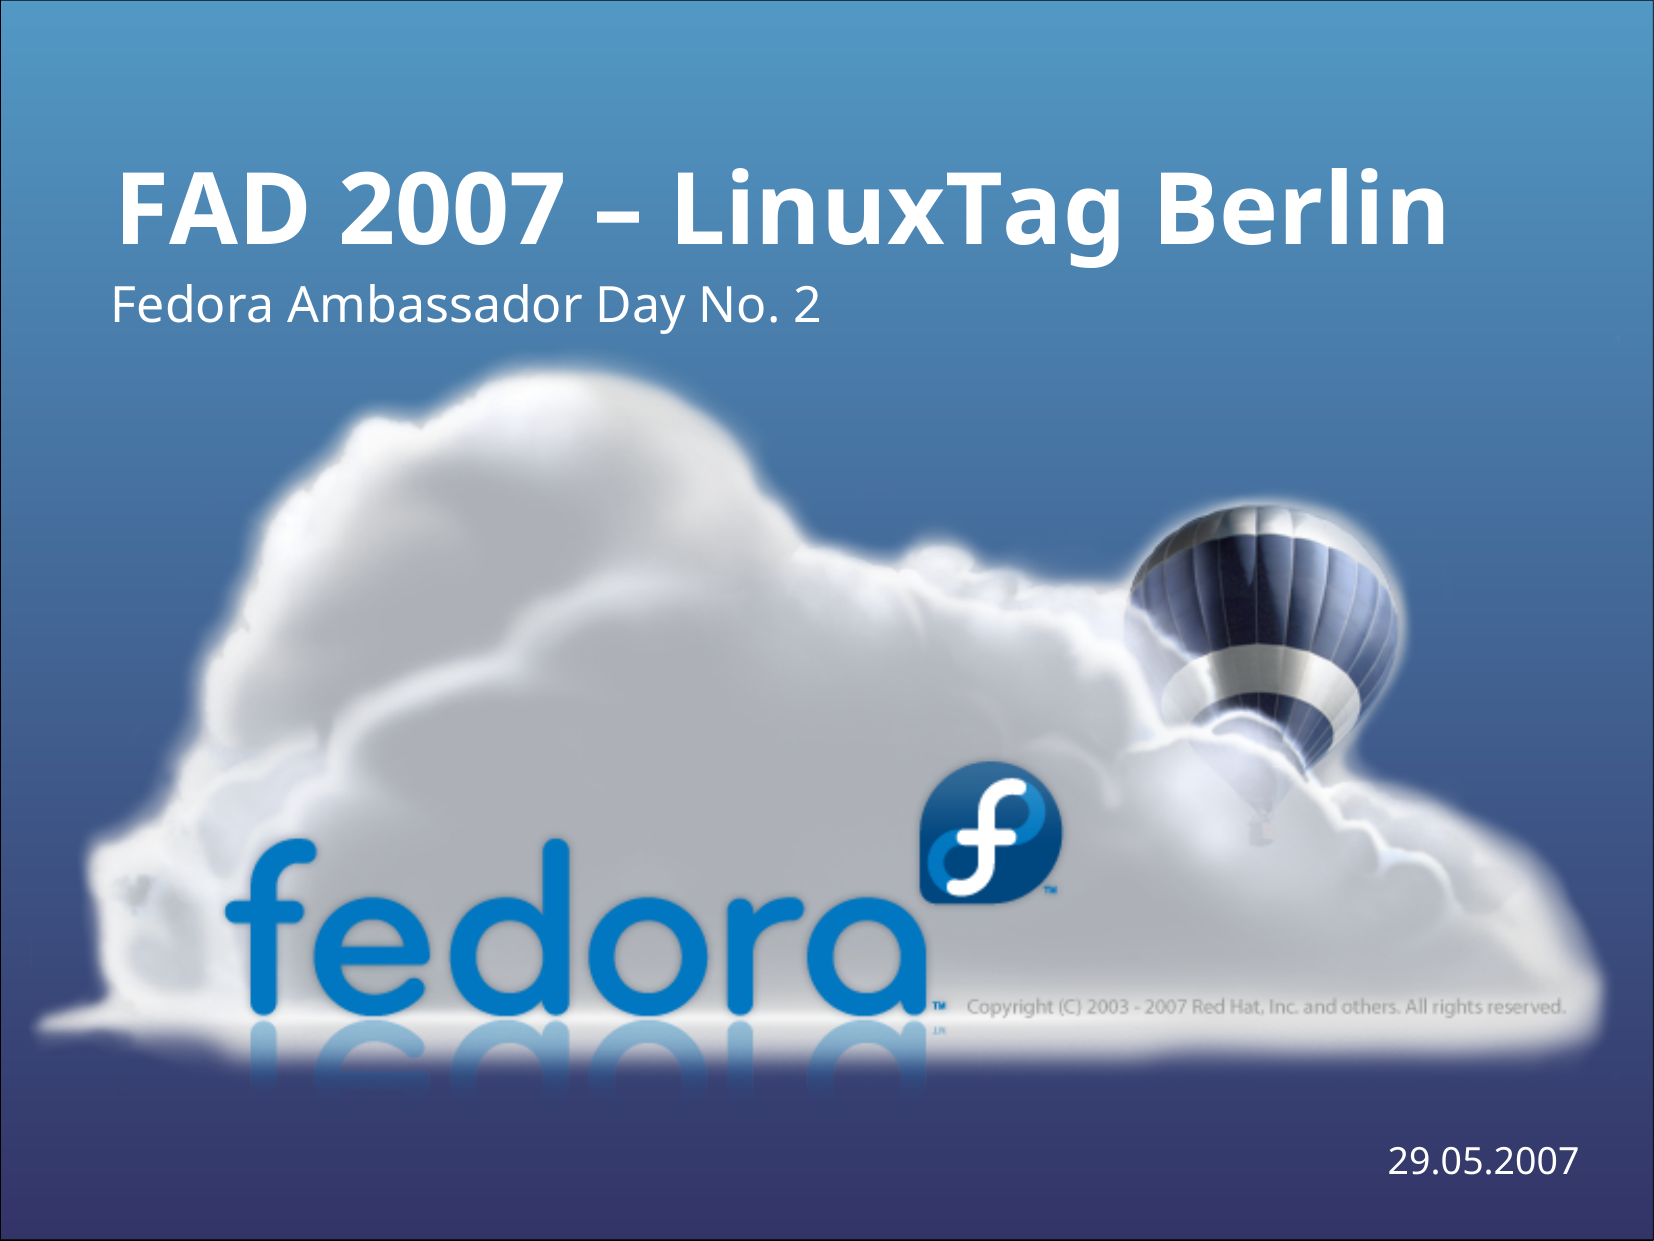

FAD 2007 – LinuxTag Berlin
Fedora Ambassador Day No. 2
29.05.2007